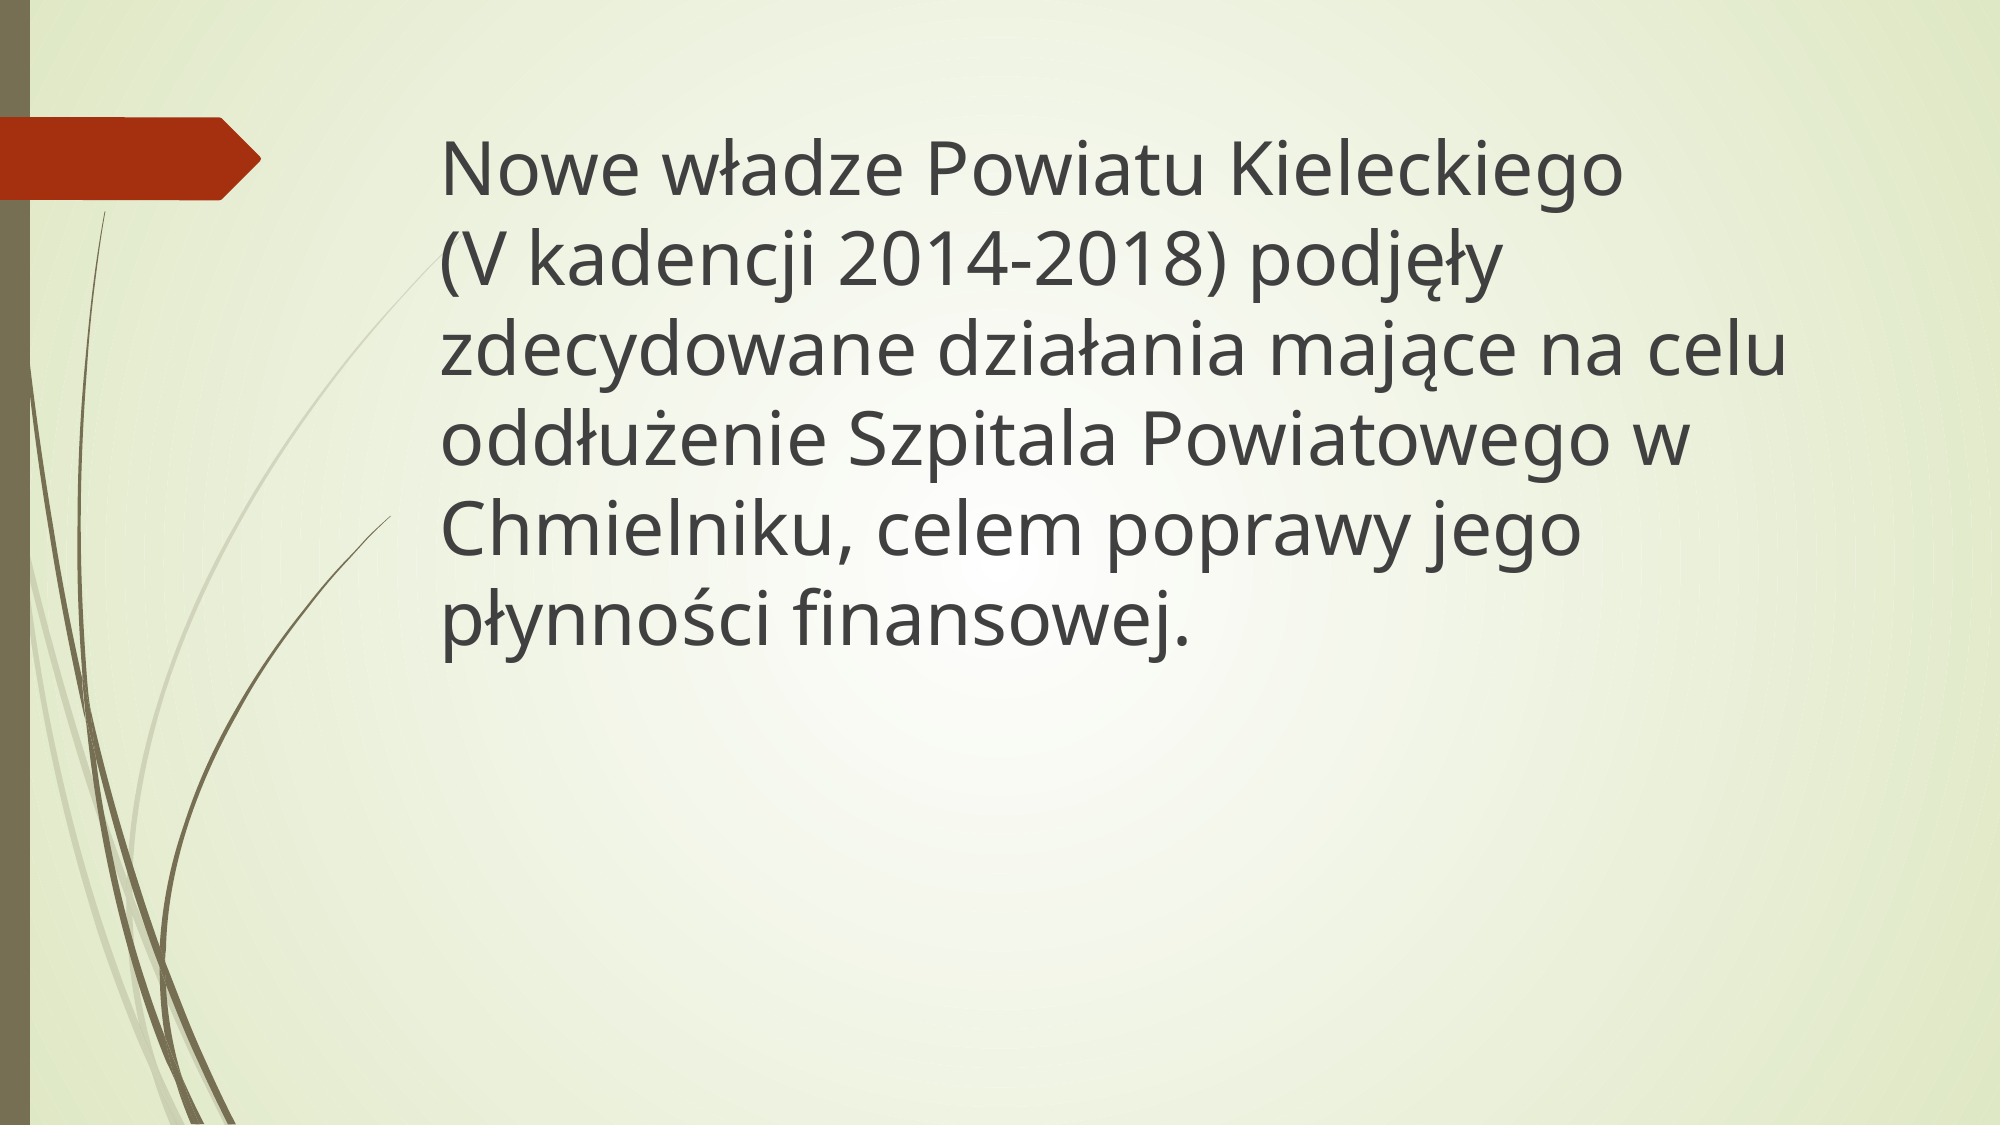

#
Nowe władze Powiatu Kieleckiego
(V kadencji 2014-2018) podjęły zdecydowane działania mające na celu oddłużenie Szpitala Powiatowego w Chmielniku, celem poprawy jego płynności finansowej.